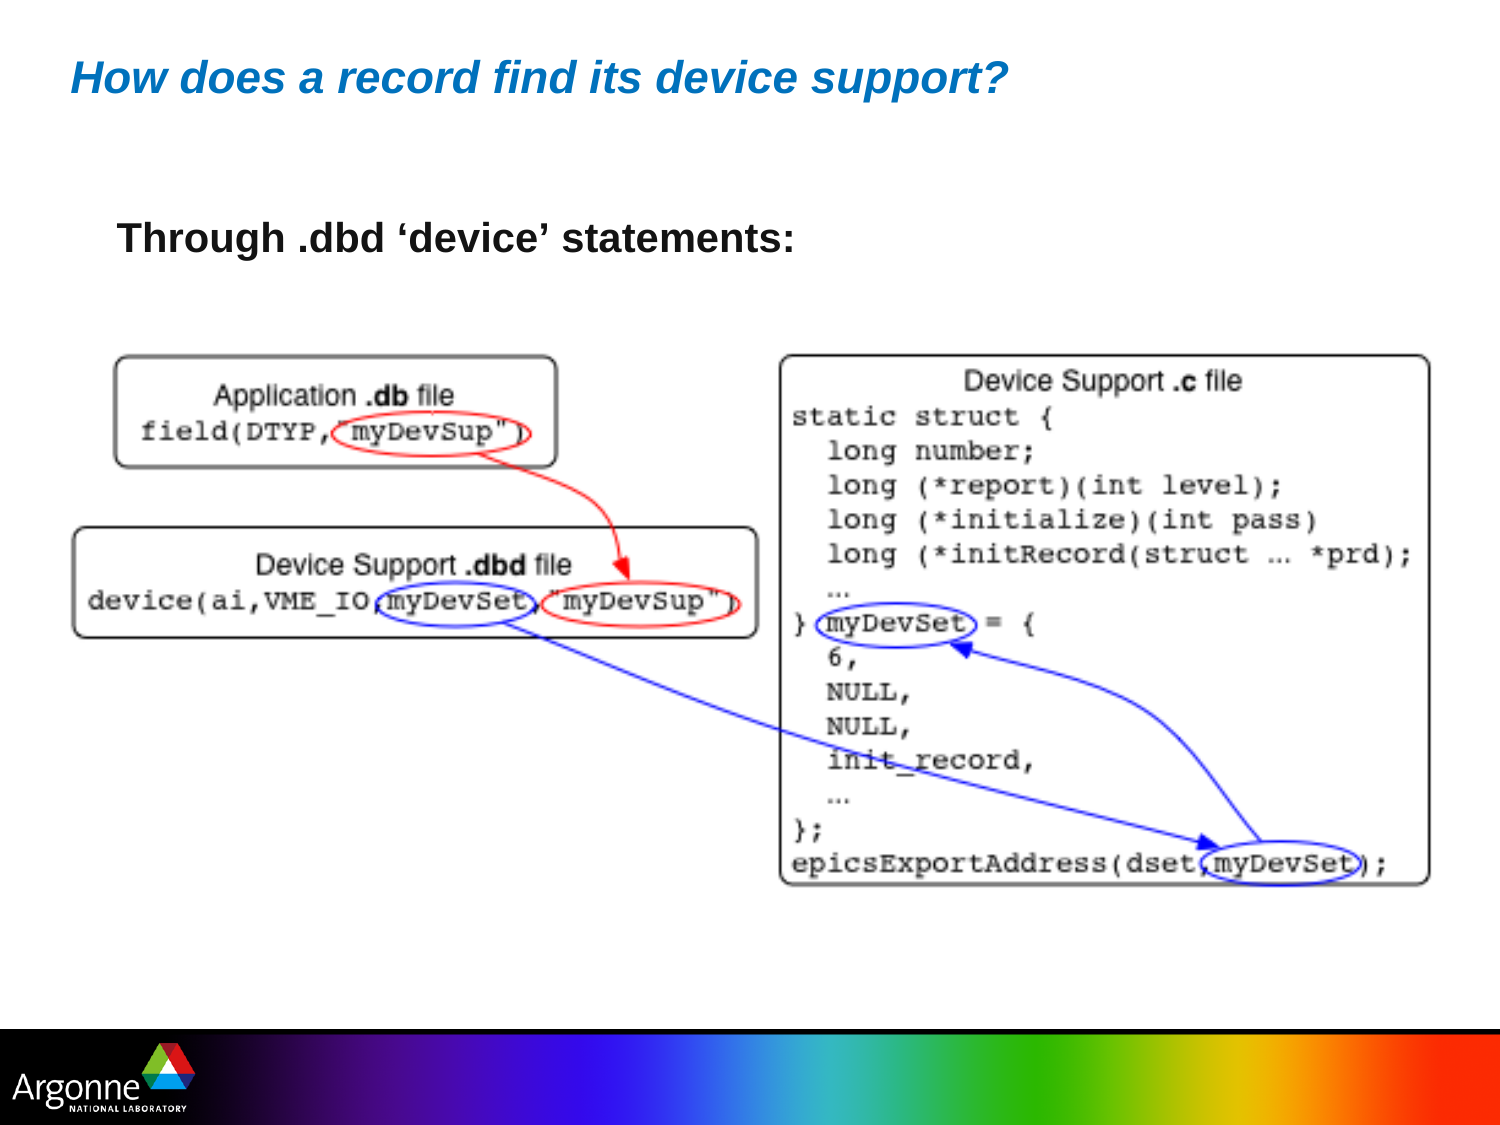

# How does a record find its device support?
Through .dbd ‘device’ statements: